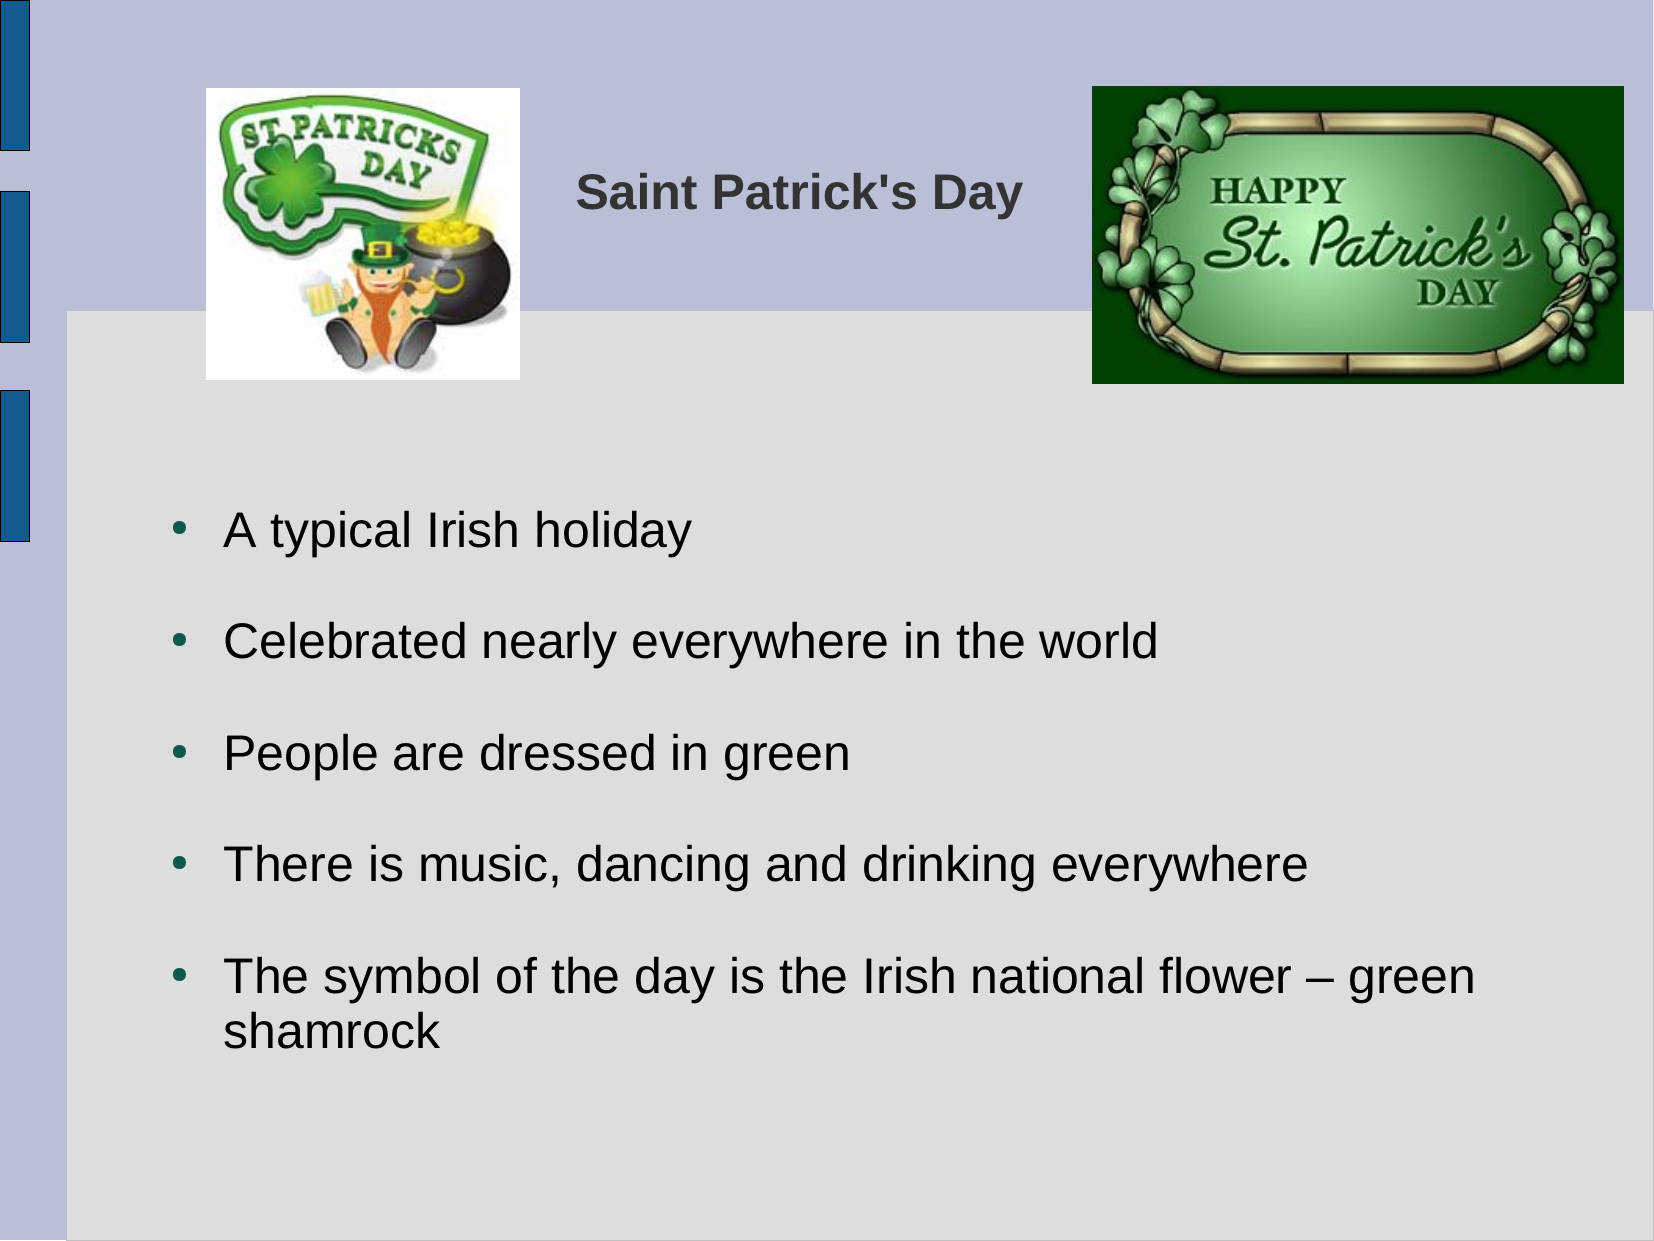

# Saint Patrick's Day
A typical Irish holiday
Celebrated nearly everywhere in the world
People are dressed in green
There is music, dancing and drinking everywhere
The symbol of the day is the Irish national flower – green shamrock